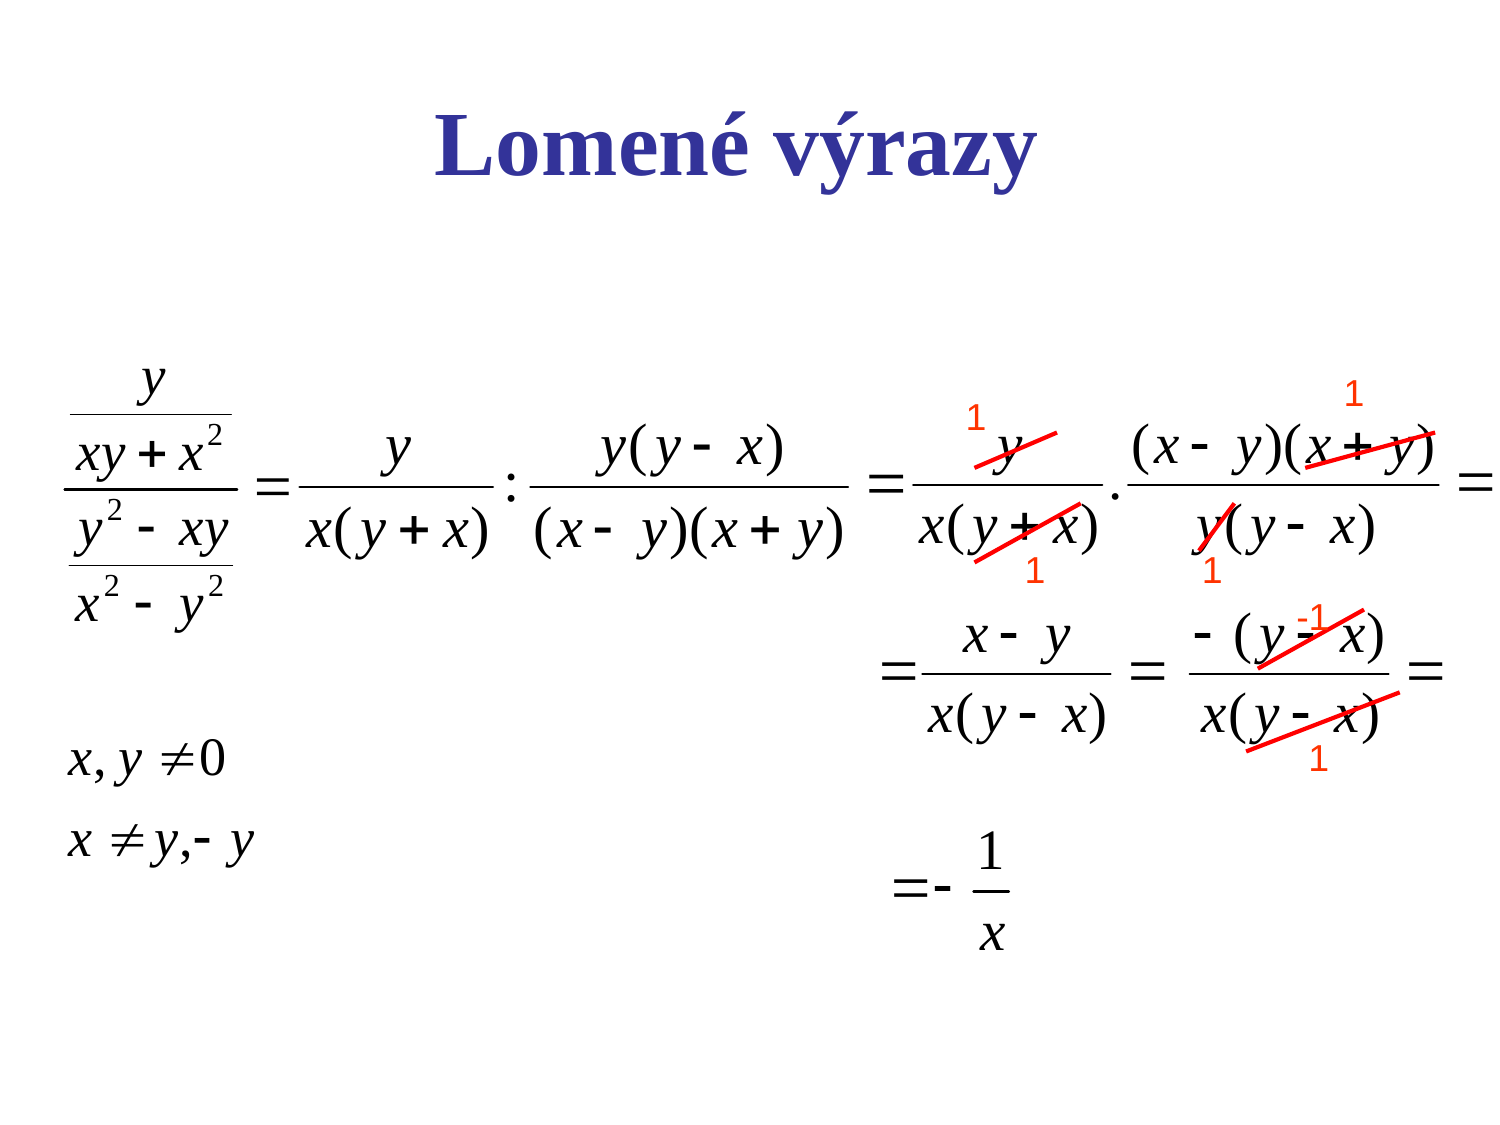

# Lomené výrazy
1
1
1
1
-1
1